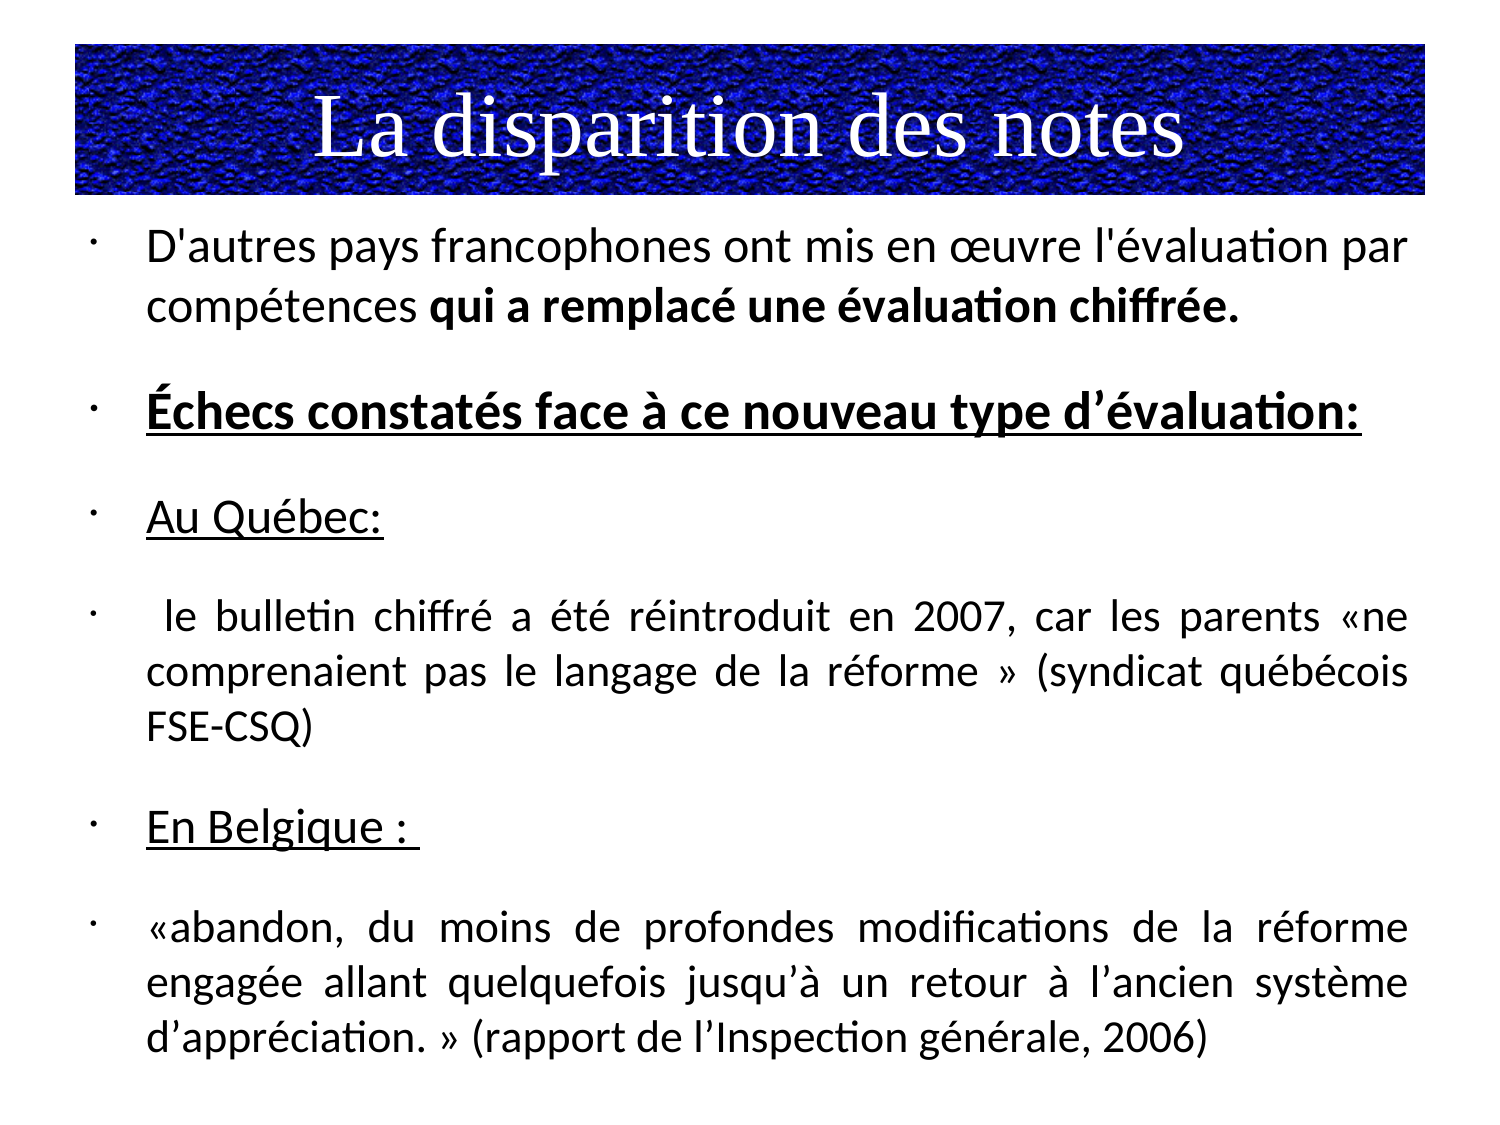

# La disparition des notes
D'autres pays francophones ont mis en œuvre l'évaluation par compétences qui a remplacé une évaluation chiffrée.
Échecs constatés face à ce nouveau type d’évaluation:
Au Québec:
 le bulletin chiffré a été réintroduit en 2007, car les parents «ne comprenaient pas le langage de la réforme » (syndicat québécois FSE-CSQ)
En Belgique :
«abandon, du moins de profondes modifications de la réforme engagée allant quelquefois jusqu’à un retour à l’ancien système d’appréciation. » (rapport de l’Inspection générale, 2006)